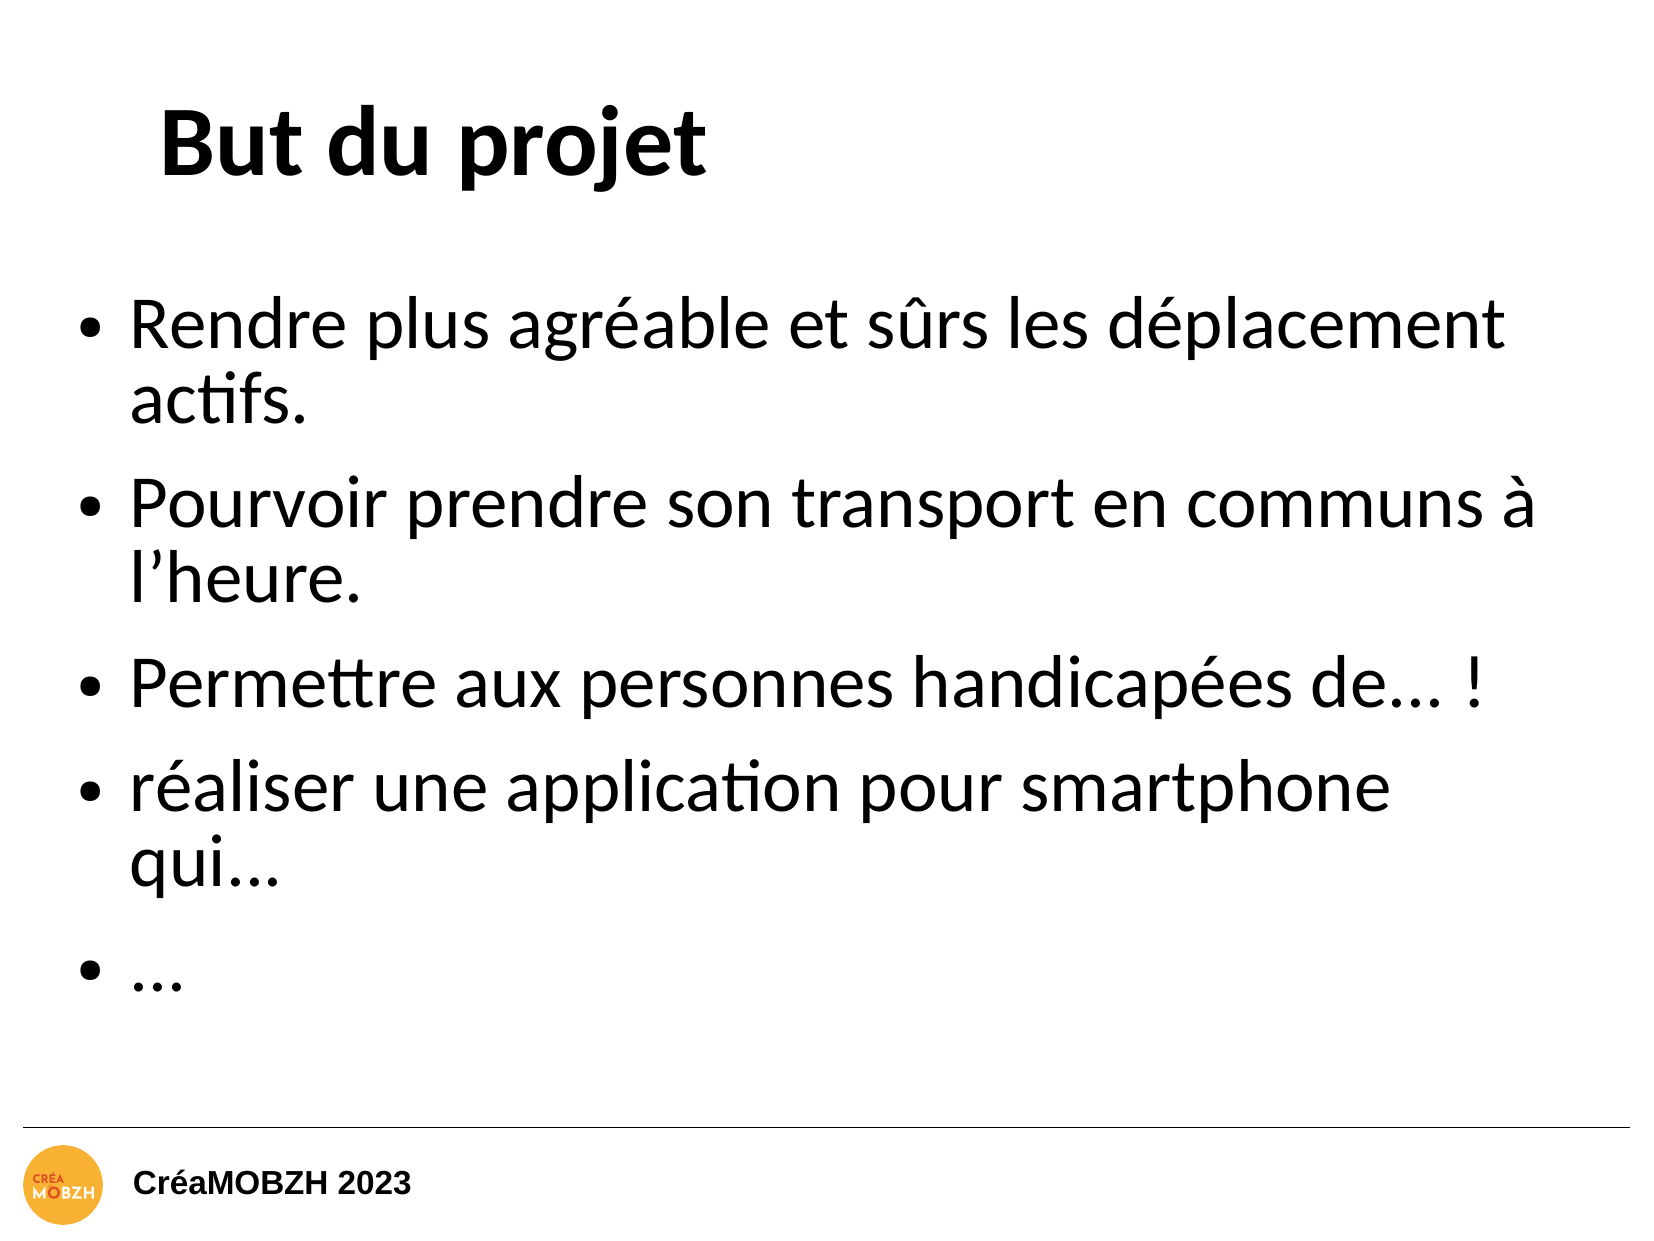

# But du projet
Rendre plus agréable et sûrs les déplacement actifs.
Pourvoir prendre son transport en communs à l’heure.
Permettre aux personnes handicapées de... !
réaliser une application pour smartphone qui...
...
CréaMOBZH 2023